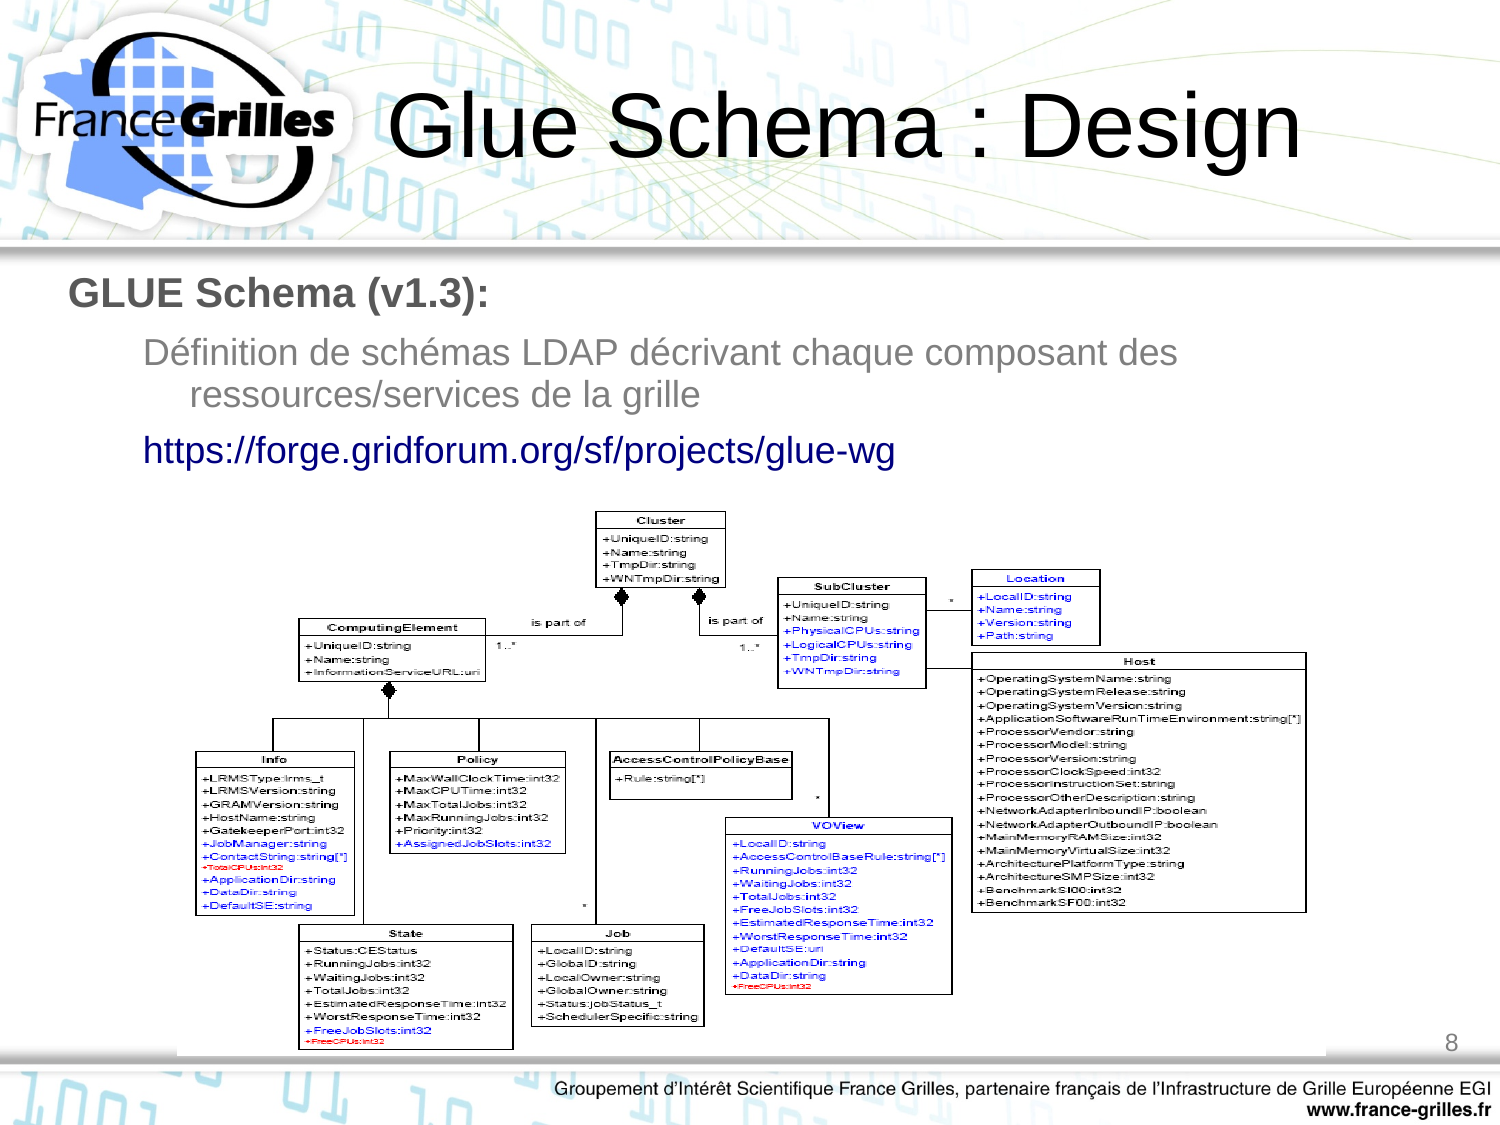

# Glue Schema : Design
GLUE Schema (v1.3):
Définition de schémas LDAP décrivant chaque composant des ressources/services de la grille
https://forge.gridforum.org/sf/projects/glue-wg
8